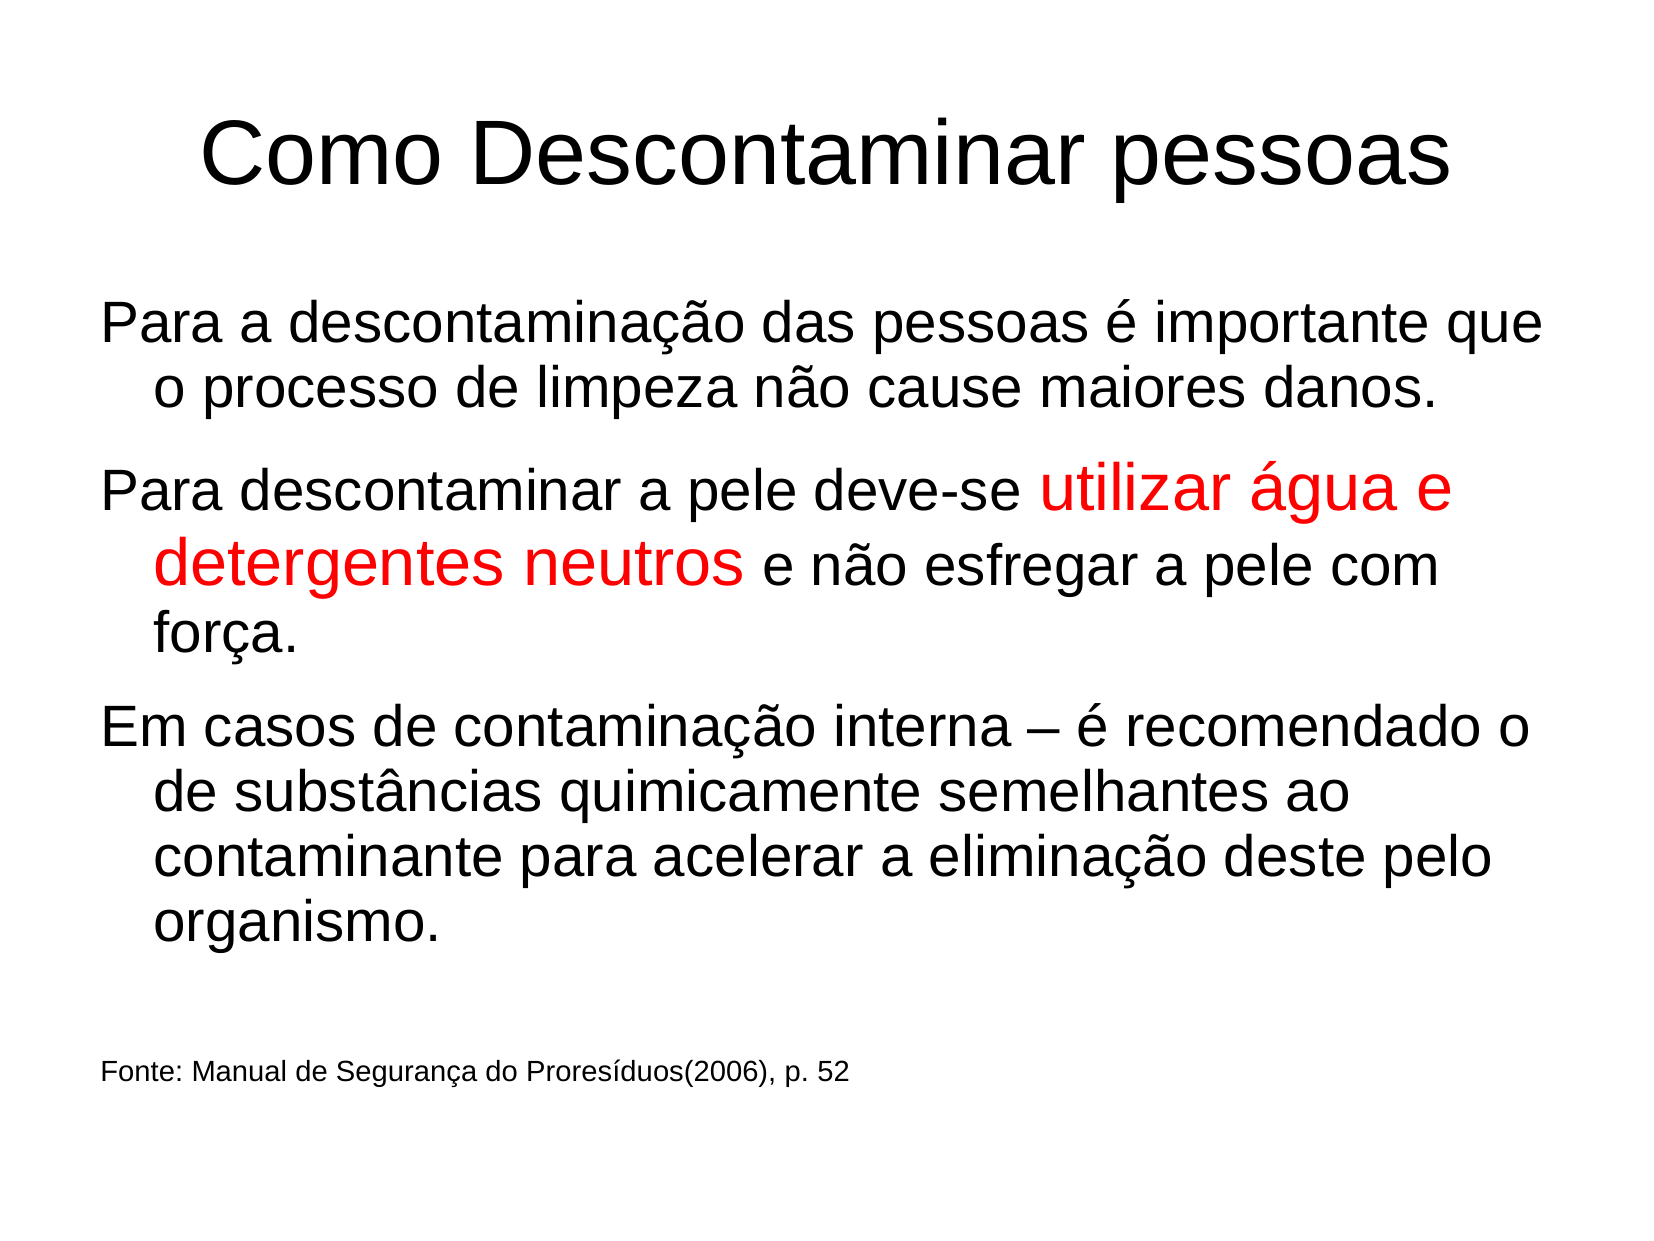

# Como Descontaminar pessoas
Para a descontaminação das pessoas é importante que o processo de limpeza não cause maiores danos.
Para descontaminar a pele deve-se utilizar água e detergentes neutros e não esfregar a pele com força.
Em casos de contaminação interna – é recomendado o de substâncias quimicamente semelhantes ao contaminante para acelerar a eliminação deste pelo organismo.
Fonte: Manual de Segurança do Proresíduos(2006), p. 52